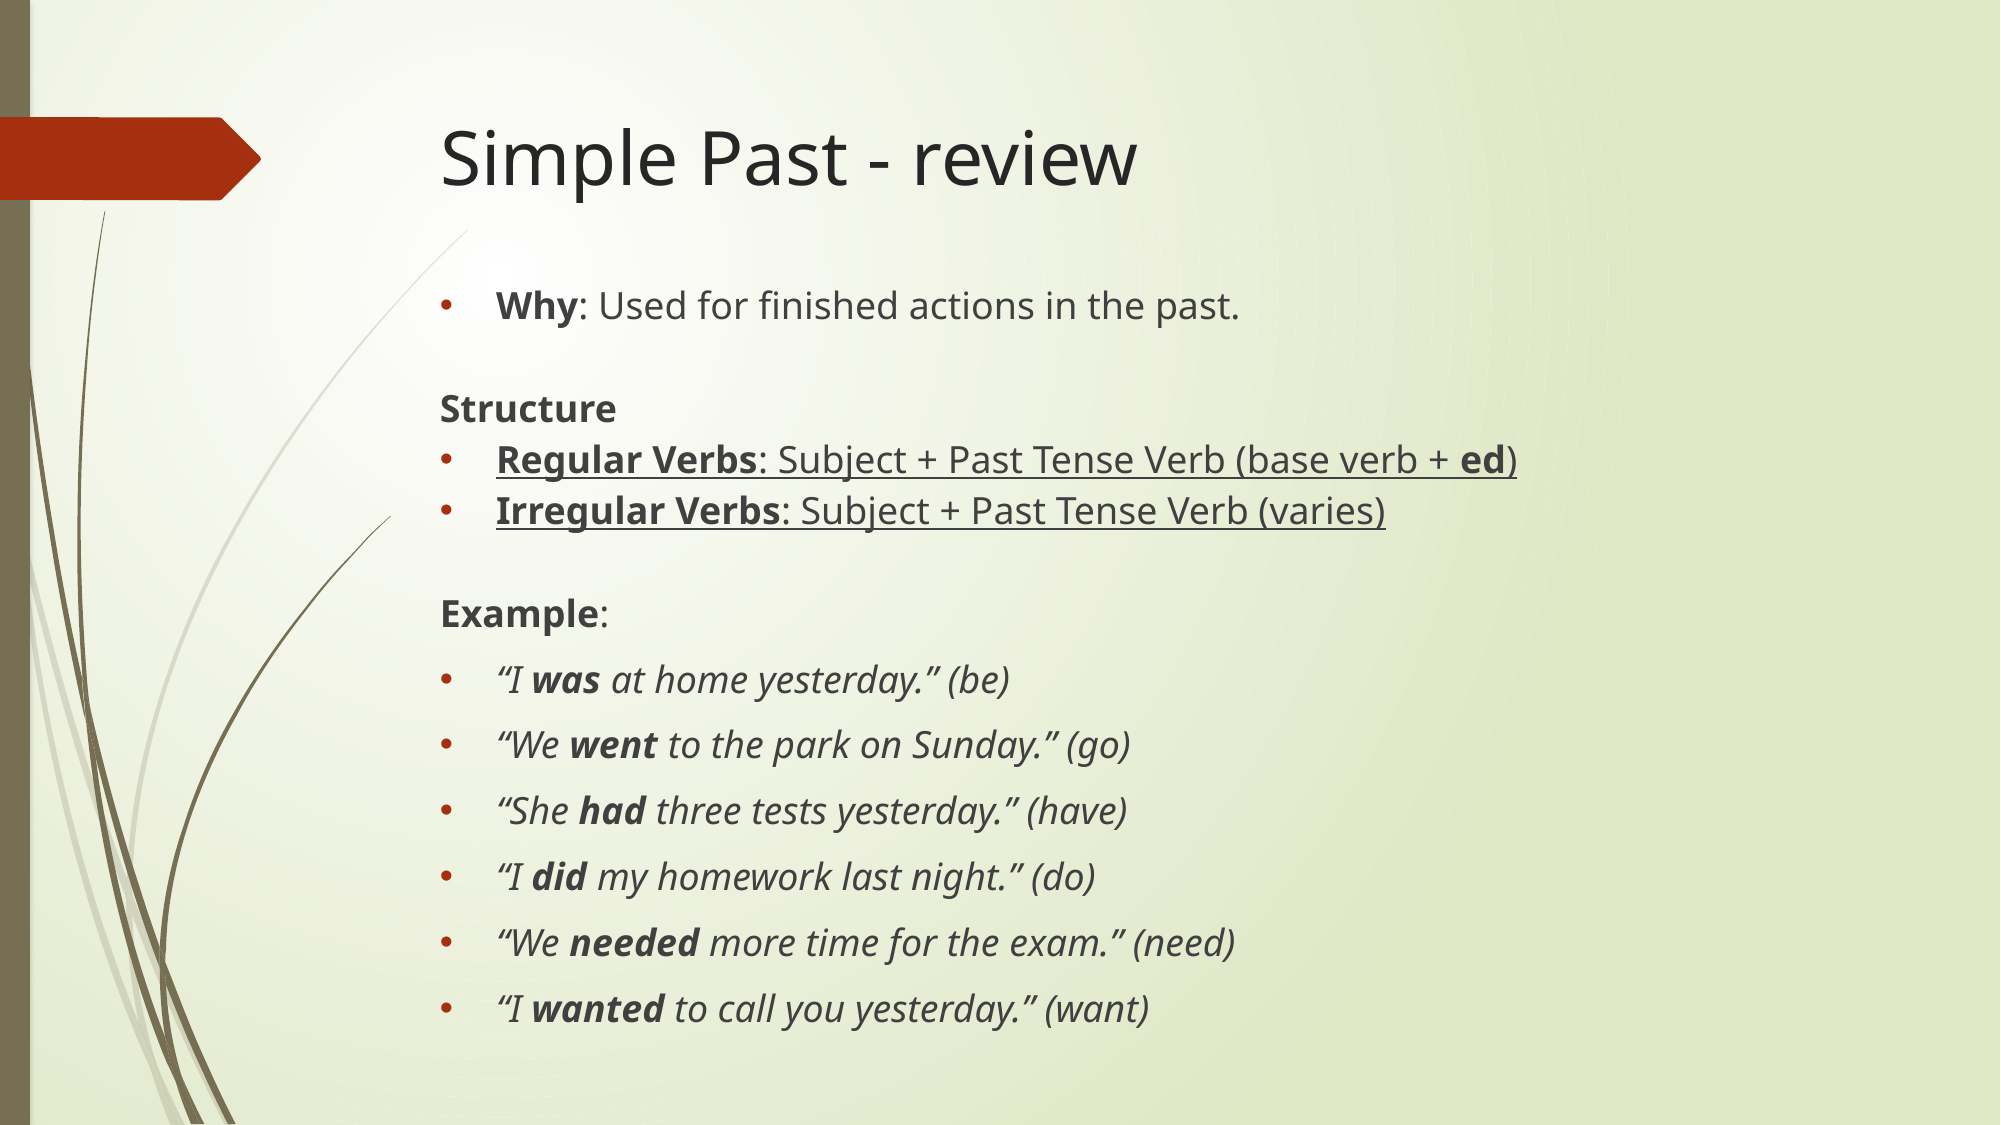

# Simple Past - review
Why: Used for finished actions in the past.
Structure
Regular Verbs: Subject + Past Tense Verb (base verb + ed)
Irregular Verbs: Subject + Past Tense Verb (varies)
Example:
“I was at home yesterday.” (be)
“We went to the park on Sunday.” (go)
“She had three tests yesterday.” (have)
“I did my homework last night.” (do)
“We needed more time for the exam.” (need)
“I wanted to call you yesterday.” (want)